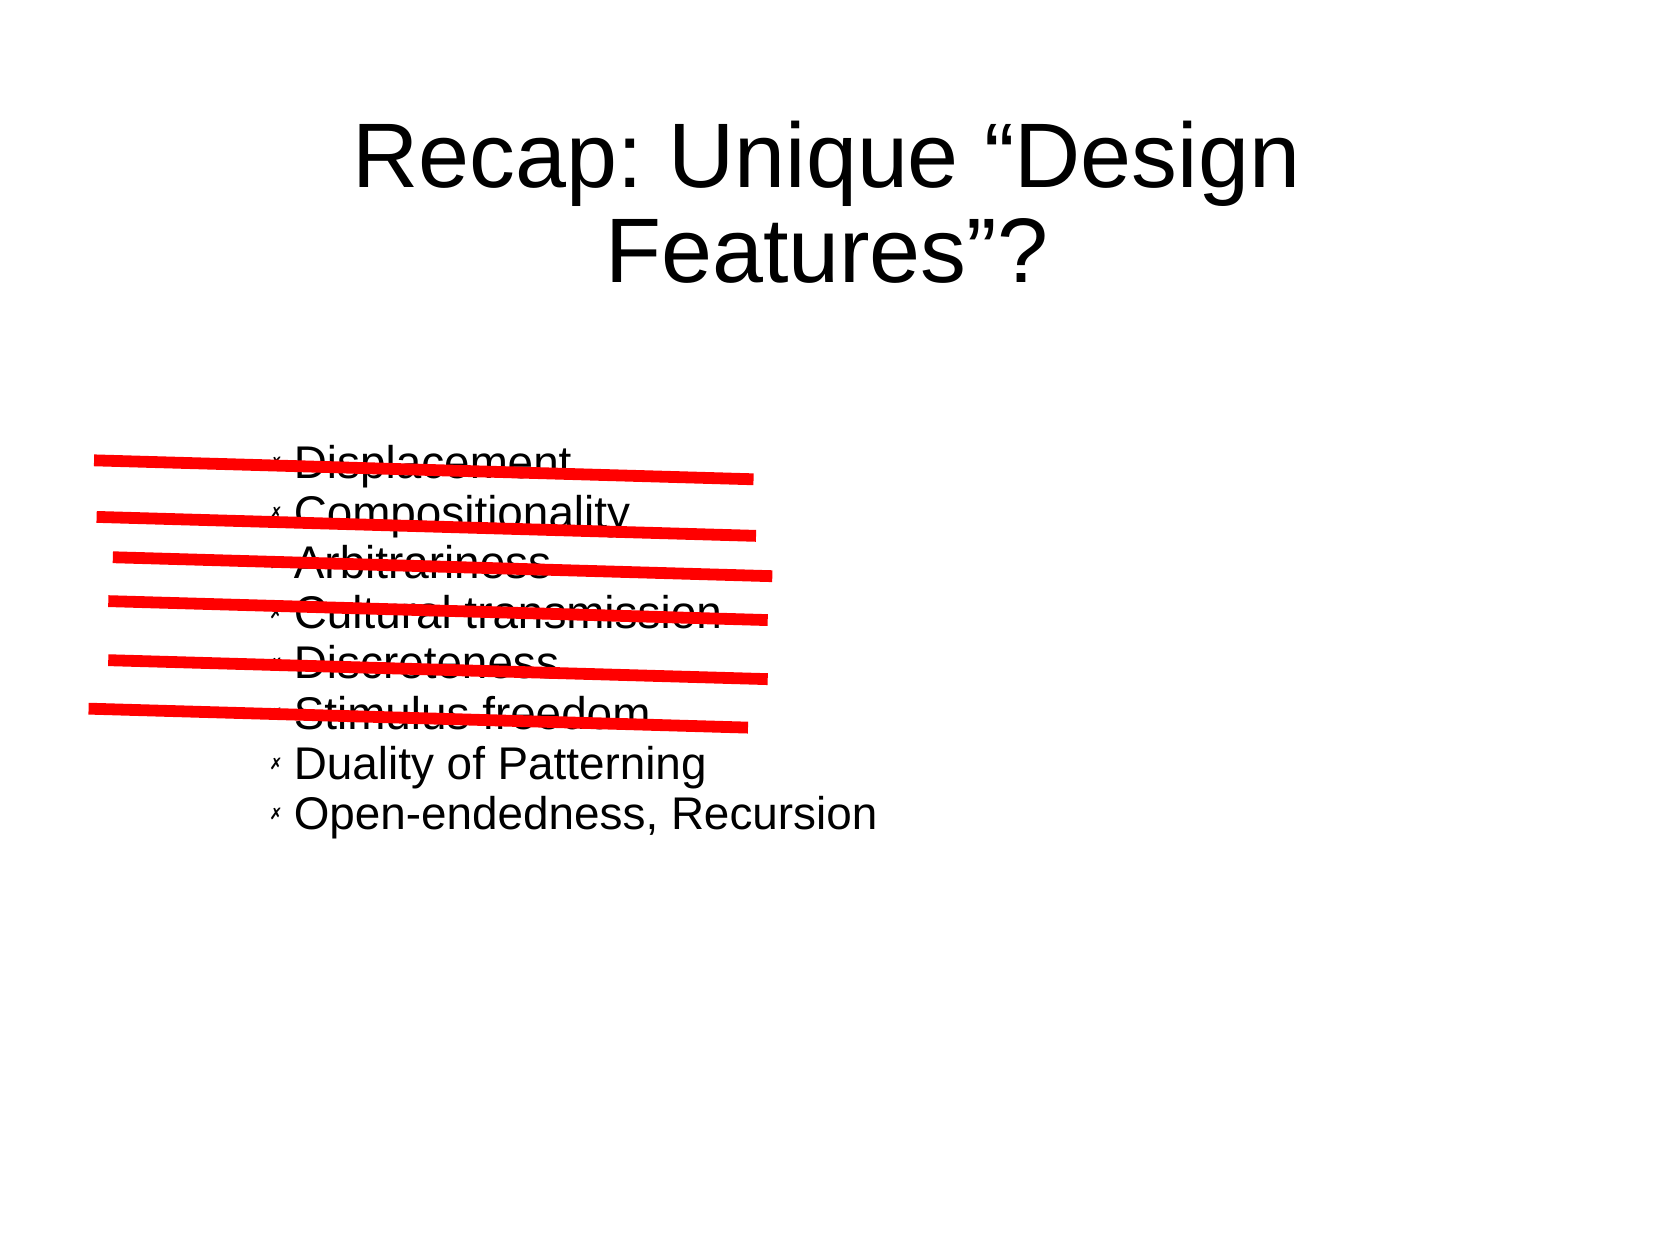

# Recap: Unique “Design Features”?
 Displacement
 Compositionality
 Arbitrariness
 Cultural transmission
 Discreteness
 Stimulus freedom
 Duality of Patterning
 Open-endedness, Recursion